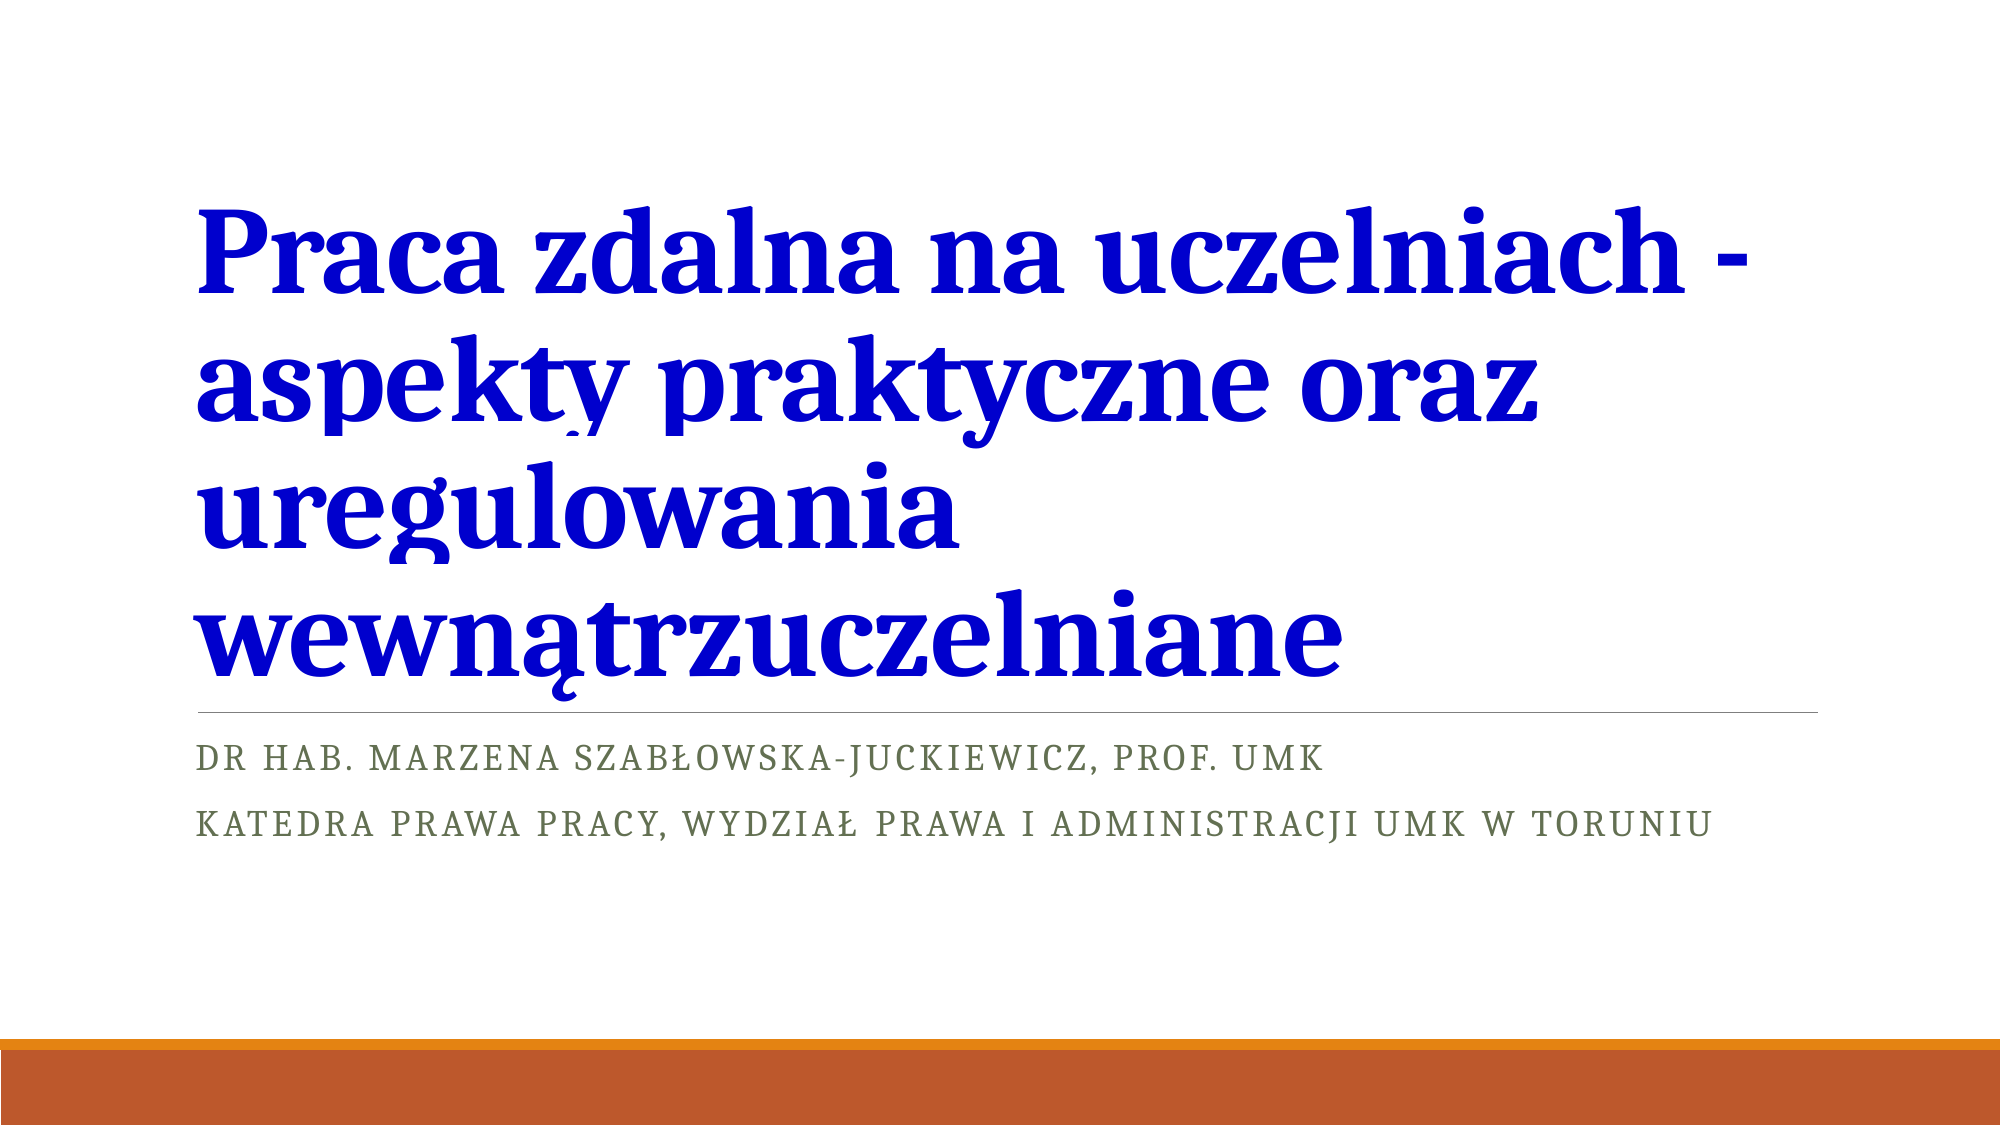

# Praca zdalna na uczelniach - aspekty praktyczne oraz uregulowania wewnątrzuczelniane
Dr hab. Marzena Szabłowska-juckiewicz, prof. UMK
katedra prawa pracy, Wydział Prawa i administracji UMK w Toruniu